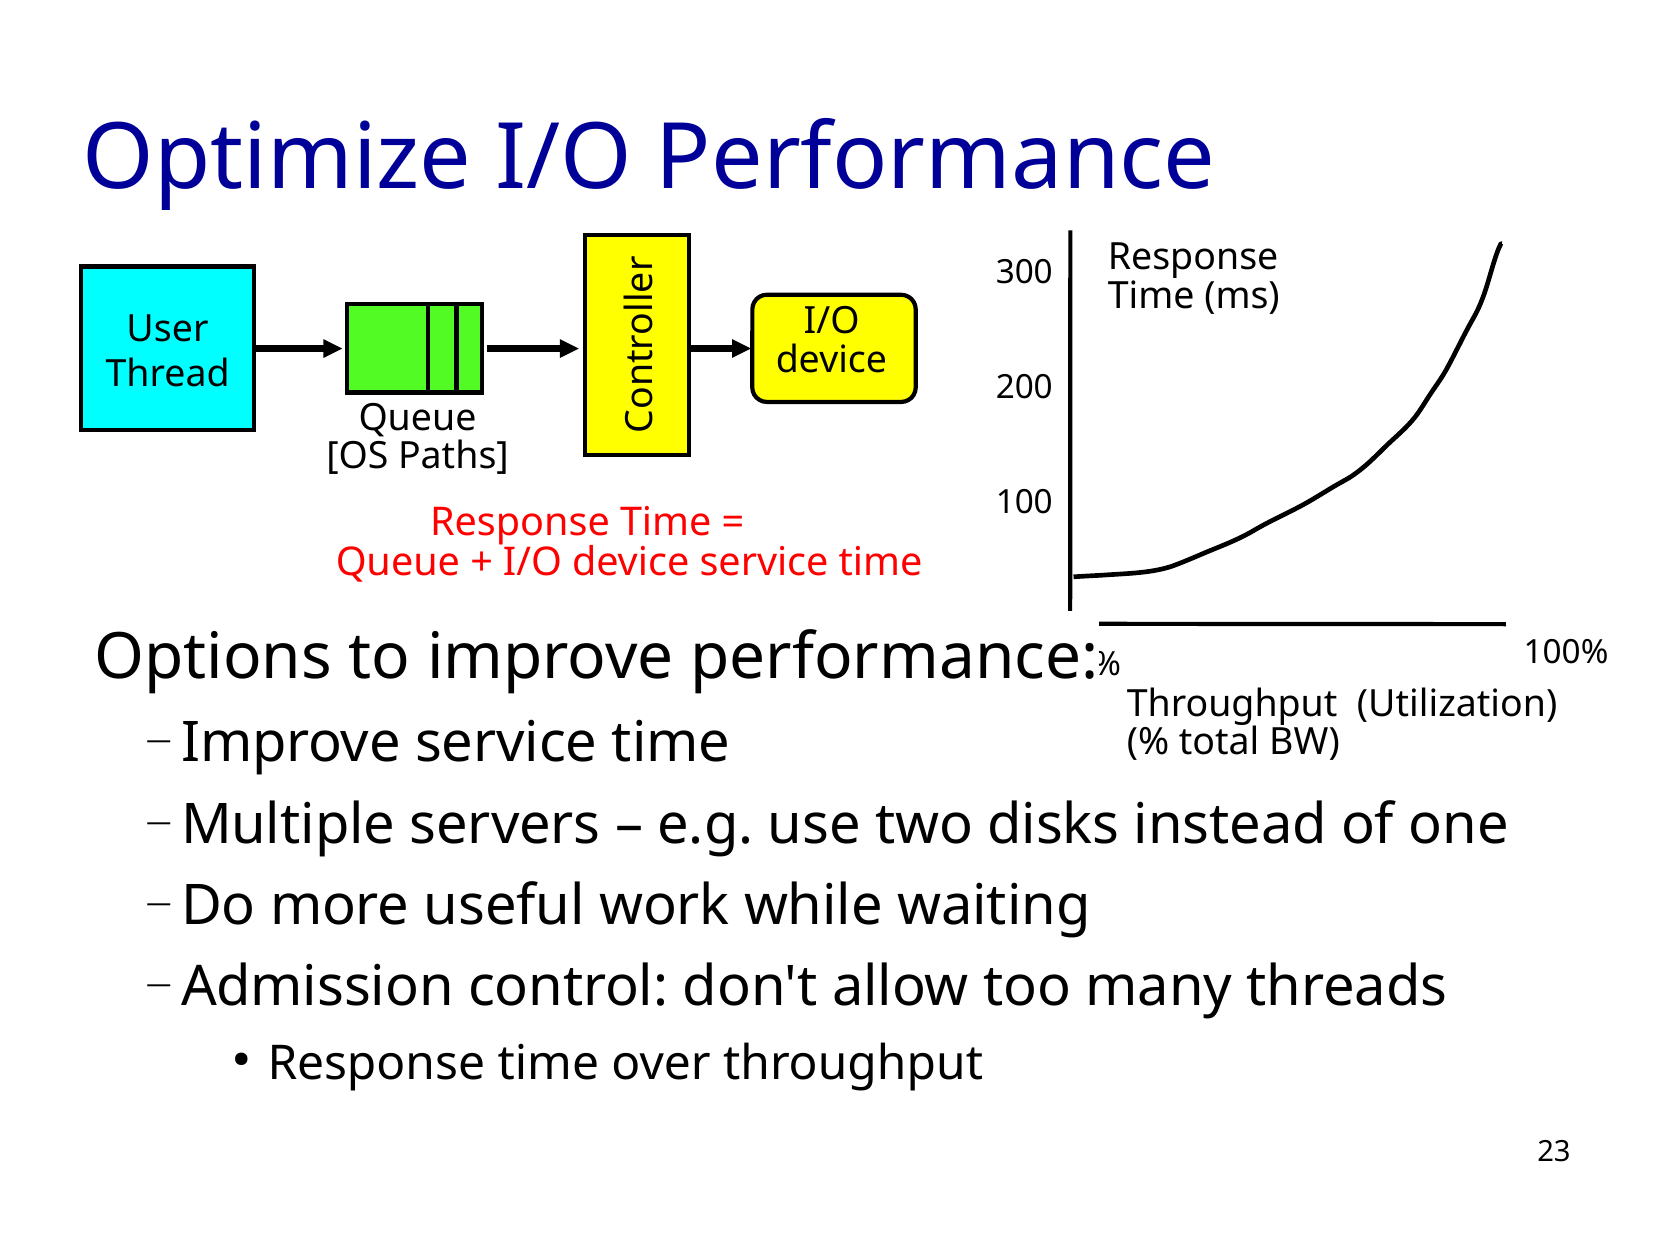

# Optimize I/O Performance
Response
Time (ms)
300
200
100
0
100%
0%
Throughput (Utilization)
(% total BW)
User
Thread
Controller
I/O
device
Queue
[OS Paths]
Response Time =
	Queue + I/O device service time
Options to improve performance:
Improve service time
Multiple servers – e.g. use two disks instead of one
Do more useful work while waiting
Admission control: don't allow too many threads
Response time over throughput
23